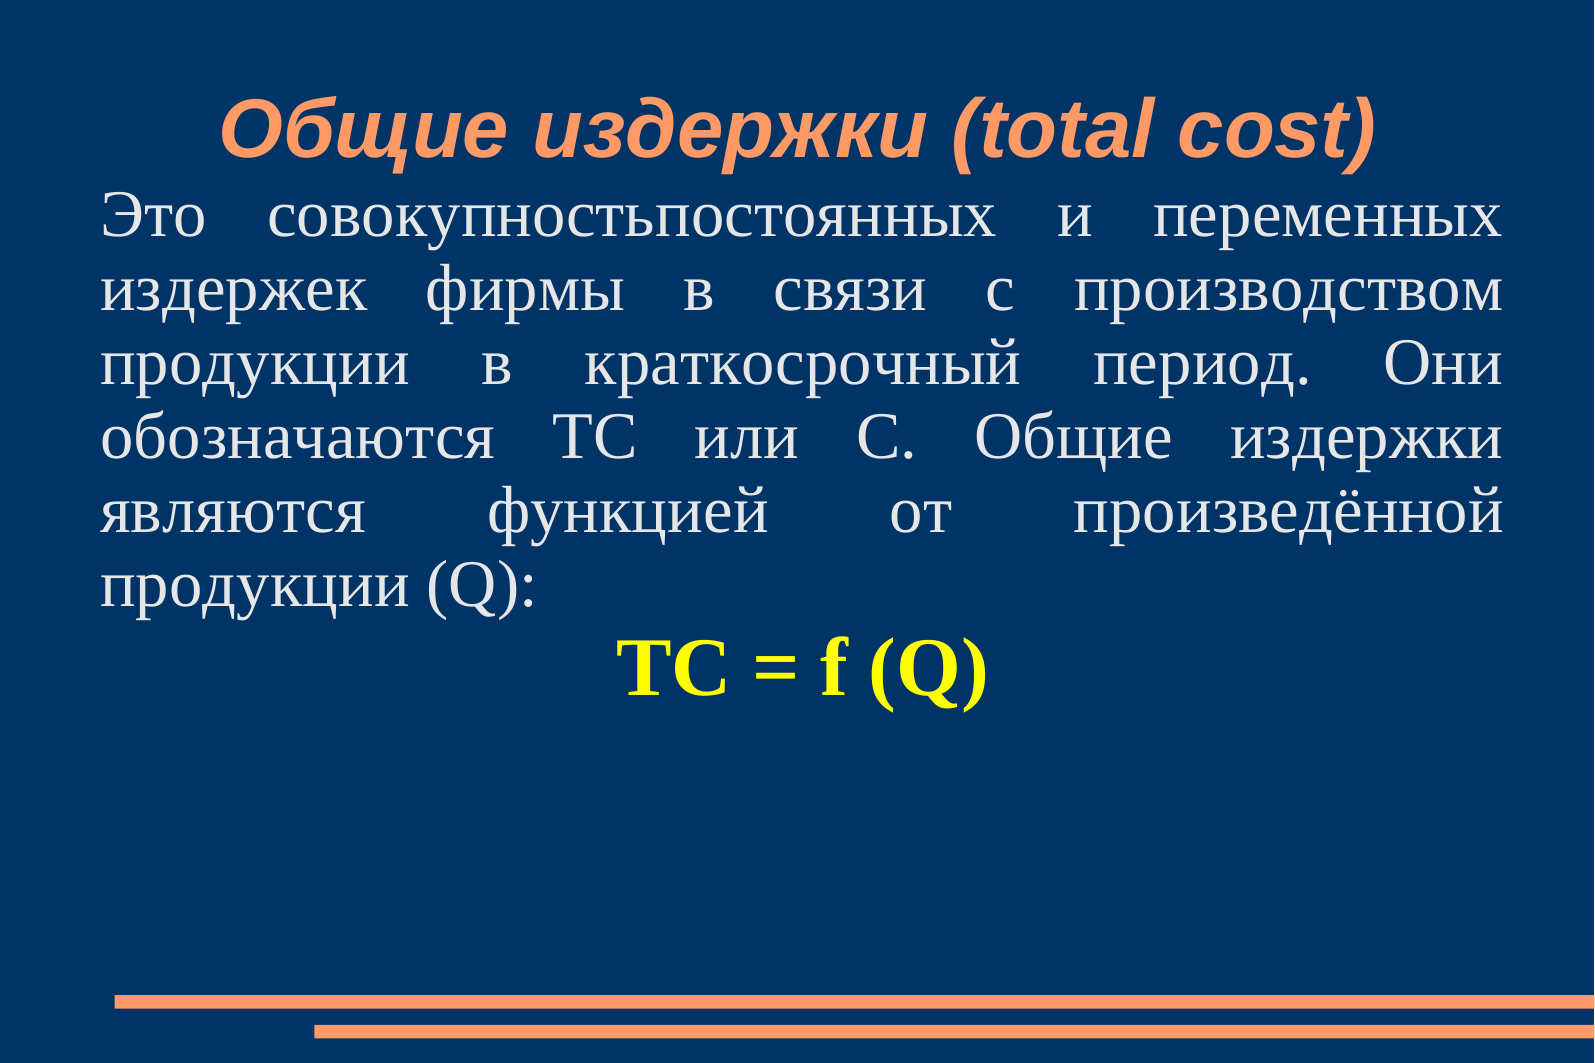

# Общие издержки (total cost)
Это совокупностьпостоянных и переменных издержек фирмы в связи с производством продукции в краткосрочный период. Они обозначаются ТС или С. Общие издержки являются функцией от произведённой продукции (Q):
TC = f (Q)